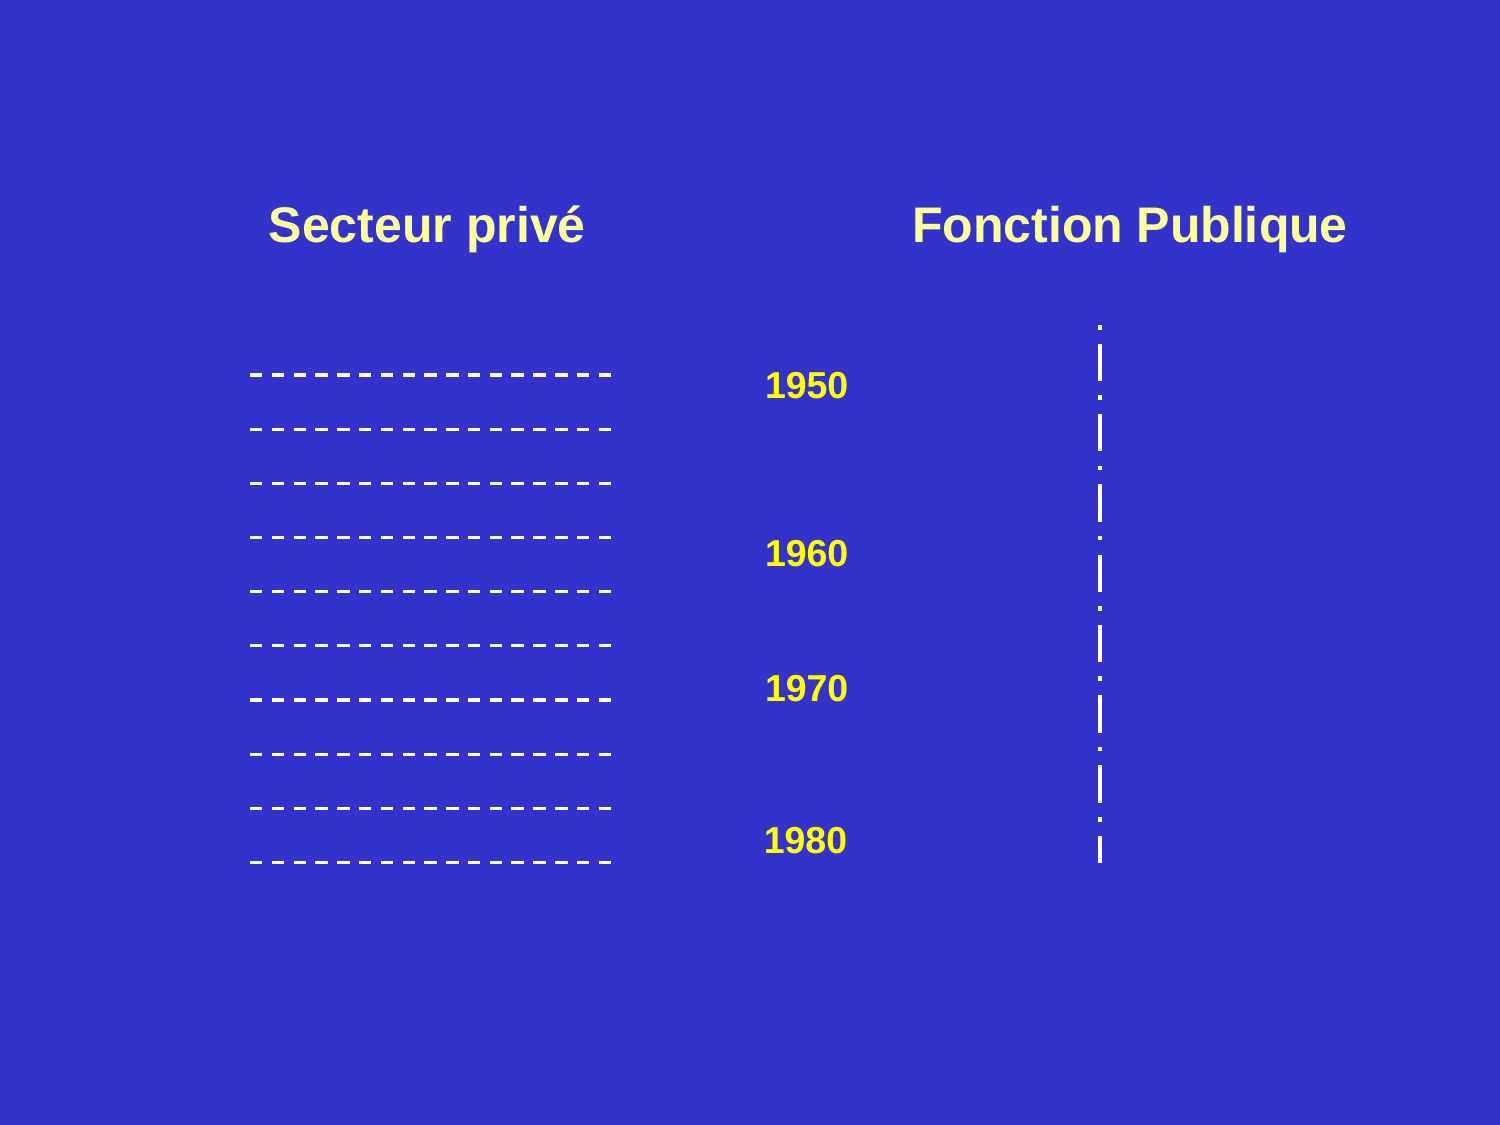

Secteur privé
Fonction Publique
1950
1960
1970
1980